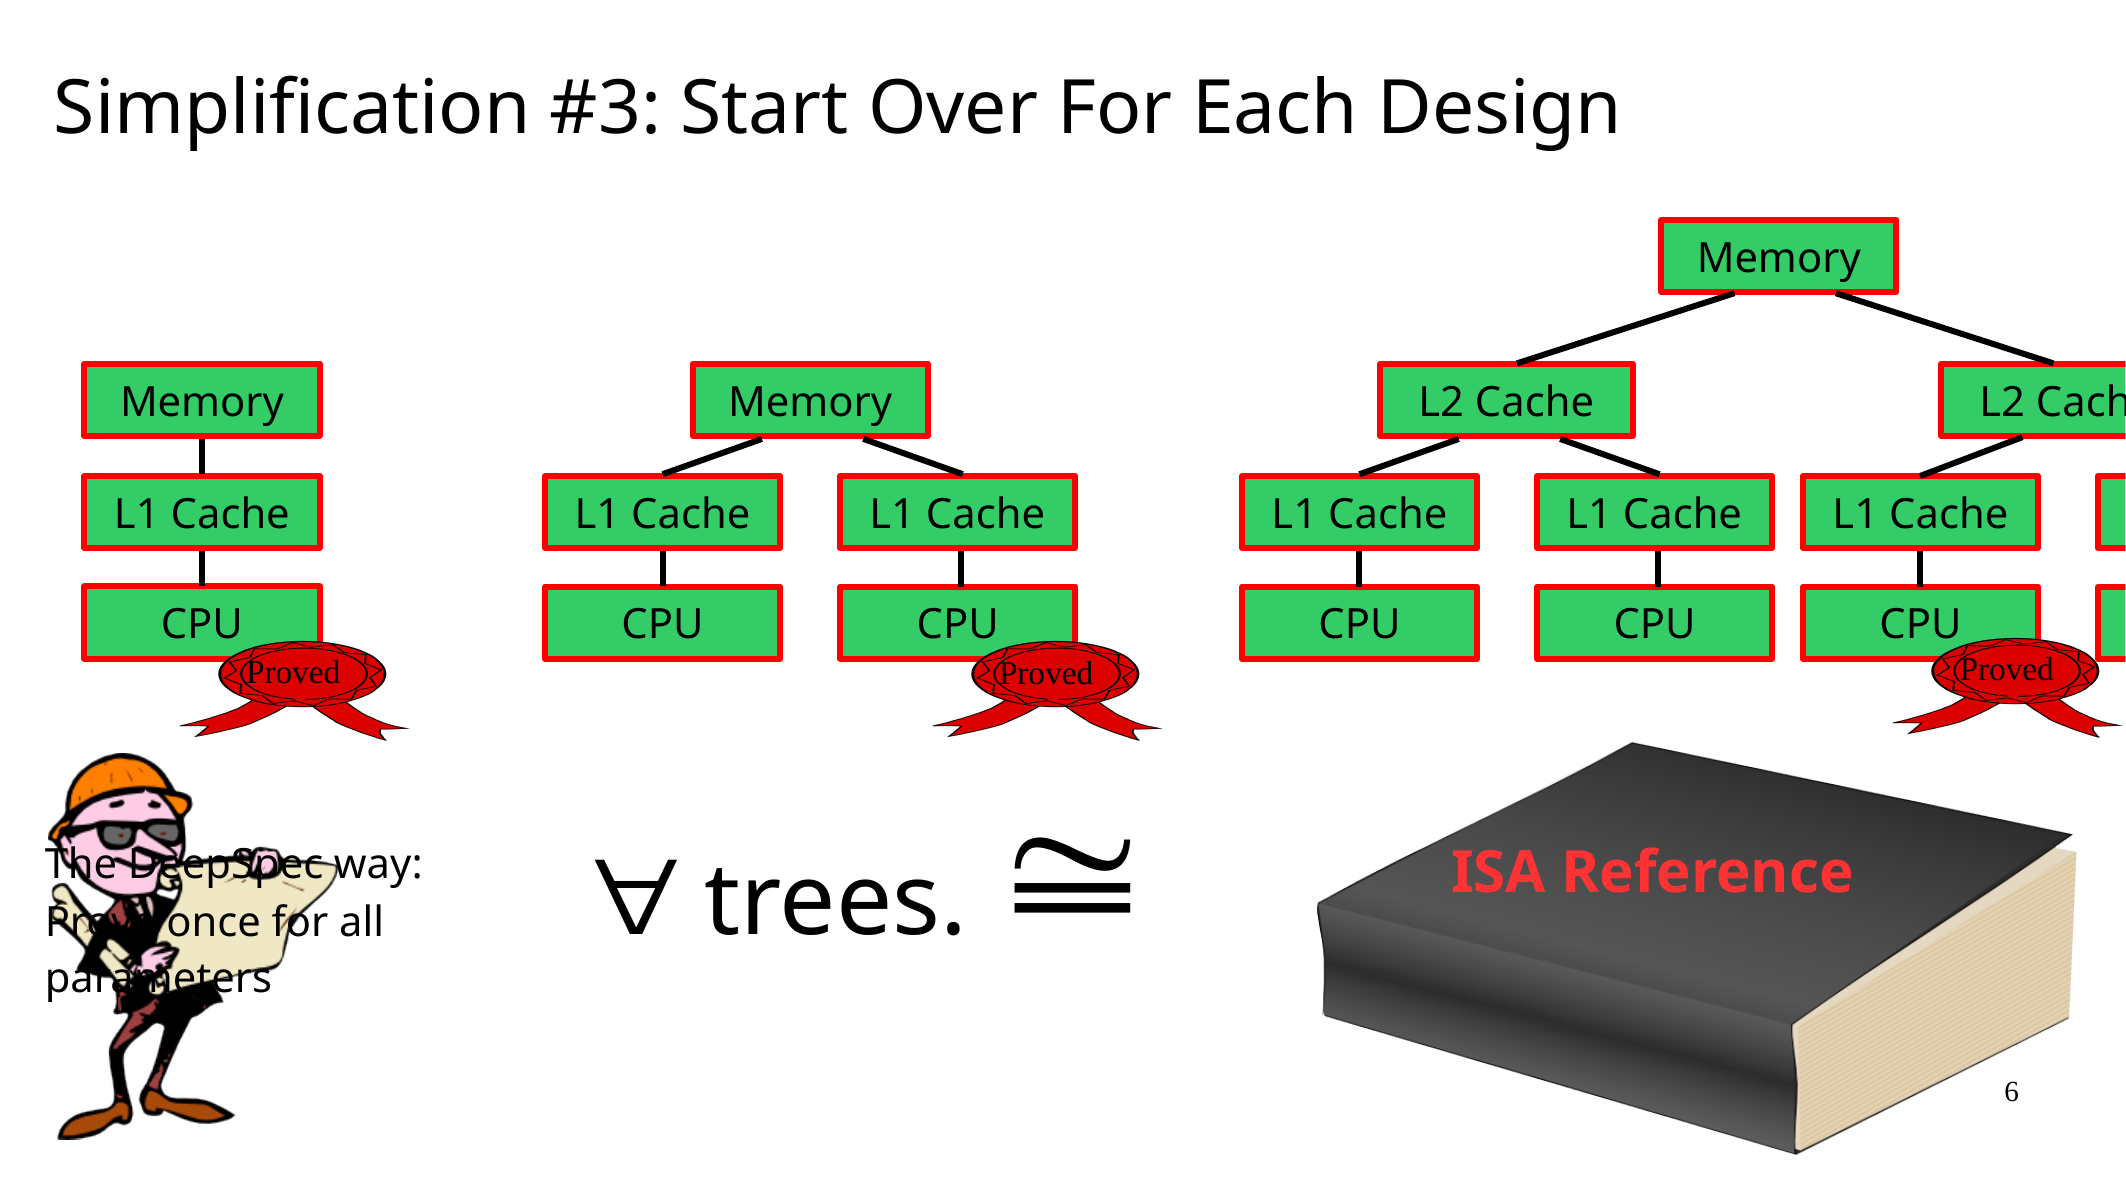

Simplification #3: Start Over For Each Design
Memory
L2 Cache
L2 Cache
L1 Cache
L1 Cache
L1 Cache
L1 Cache
CPU
CPU
CPU
CPU
Memory
L1 Cache
CPU
Memory
L1 Cache
L1 Cache
CPU
CPU
Proved
Proved
Proved
ISA Reference
∀ trees. ≅
The DeepSpec way:
Prove once for all parameters
6